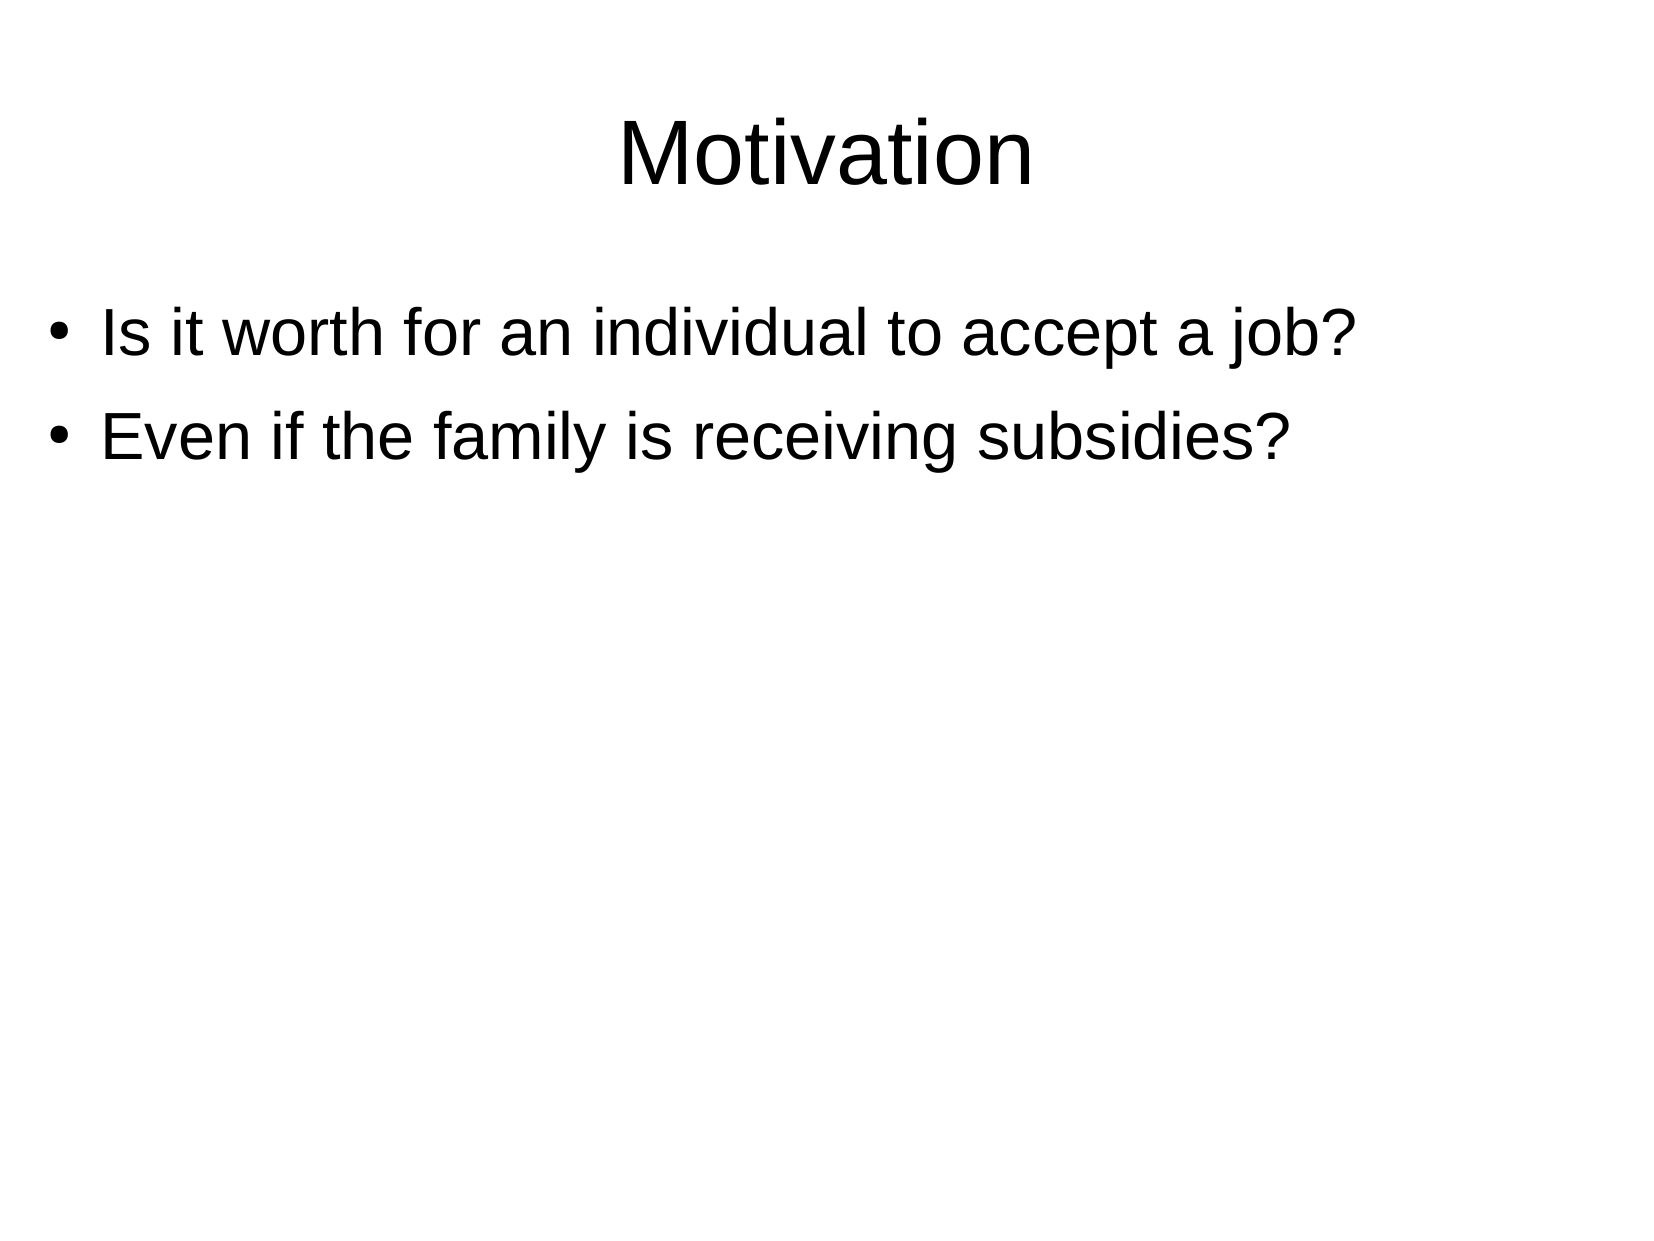

# Motivation
Is it worth for an individual to accept a job?
Even if the family is receiving subsidies?